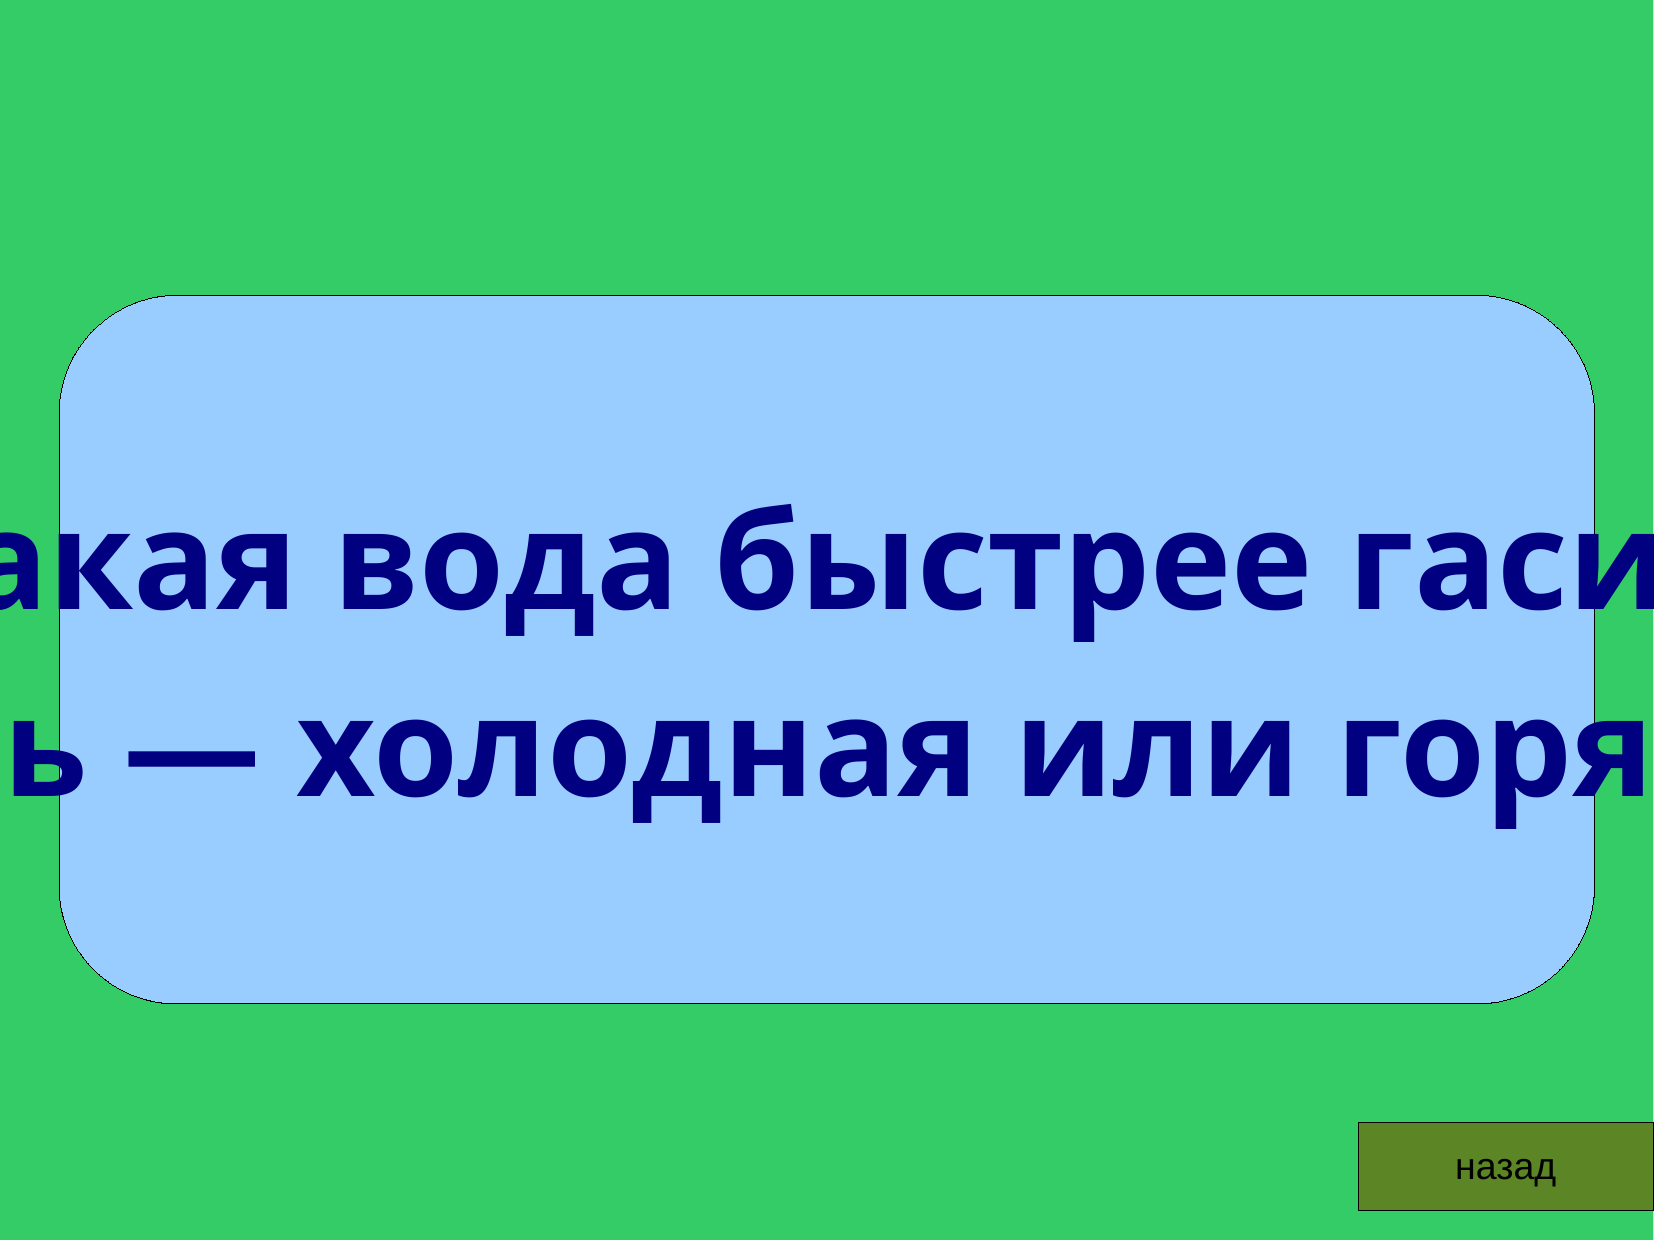

Какая вода быстрее гасит
огонь — холодная или горячая?
назад